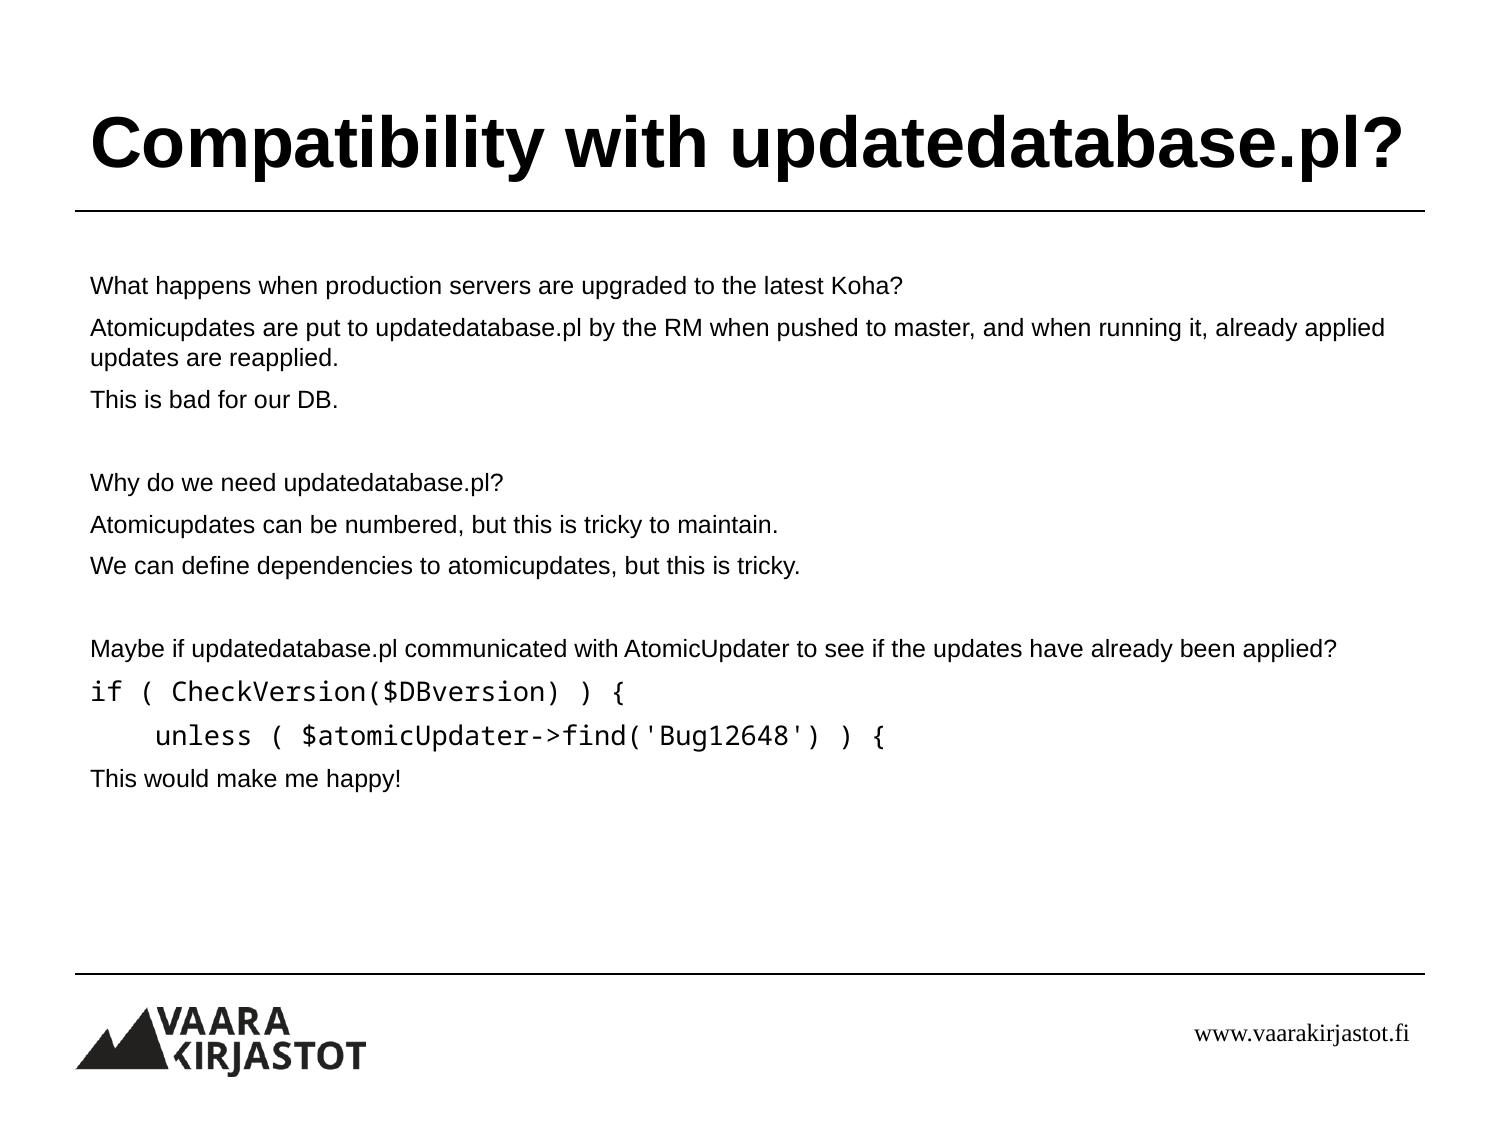

# Compatibility with updatedatabase.pl?
What happens when production servers are upgraded to the latest Koha?
Atomicupdates are put to updatedatabase.pl by the RM when pushed to master, and when running it, already applied updates are reapplied.
This is bad for our DB.
Why do we need updatedatabase.pl?
Atomicupdates can be numbered, but this is tricky to maintain.
We can define dependencies to atomicupdates, but this is tricky.
Maybe if updatedatabase.pl communicated with AtomicUpdater to see if the updates have already been applied?
if ( CheckVersion($DBversion) ) {
 unless ( $atomicUpdater->find('Bug12648') ) {
This would make me happy!
www.vaarakirjastot.fi